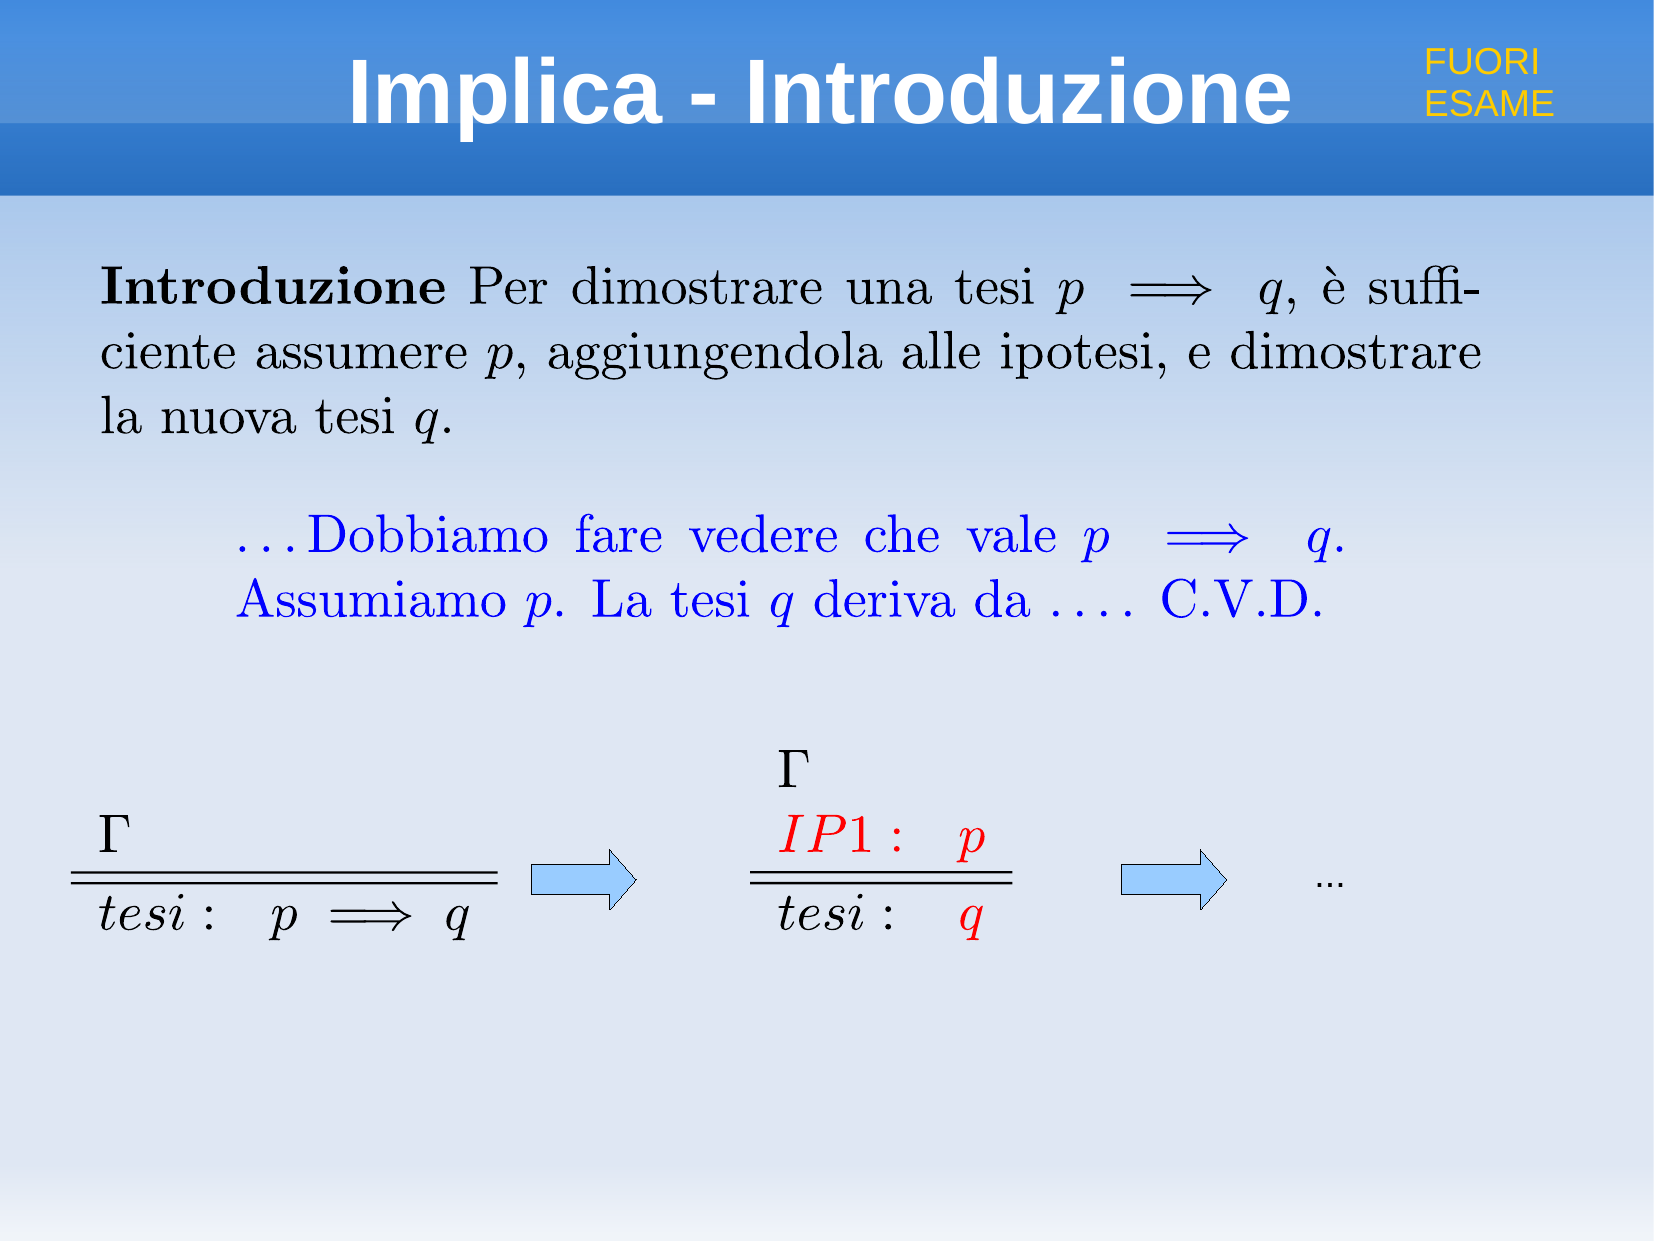

# Implica - Introduzione
FUORI
ESAME
...